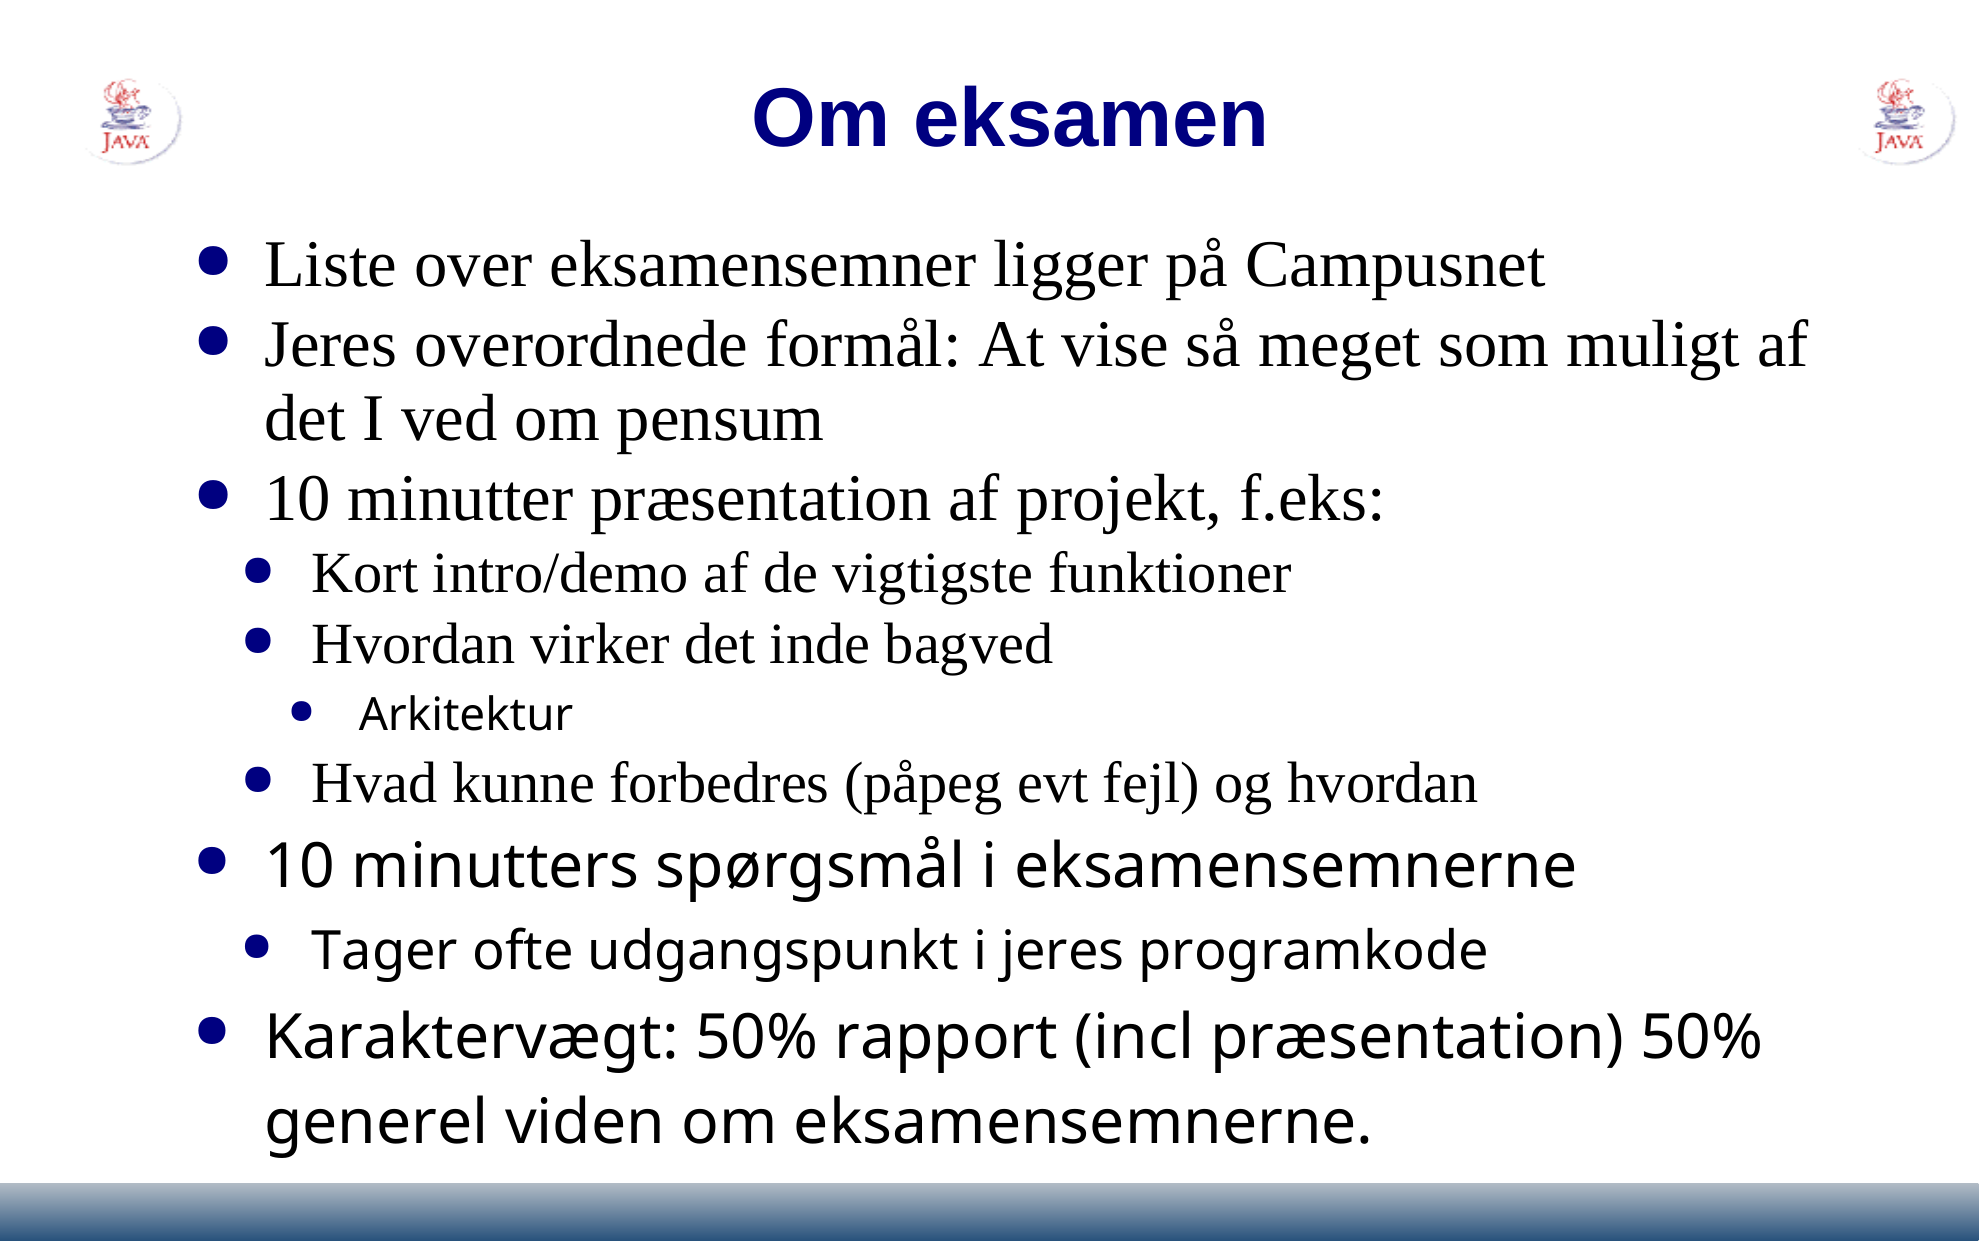

# Om eksamen
Liste over eksamensemner ligger på Campusnet
Jeres overordnede formål: At vise så meget som muligt af det I ved om pensum
10 minutter præsentation af projekt, f.eks:
Kort intro/demo af de vigtigste funktioner
Hvordan virker det inde bagved
Arkitektur
Hvad kunne forbedres (påpeg evt fejl) og hvordan
10 minutters spørgsmål i eksamensemnerne
Tager ofte udgangspunkt i jeres programkode
Karaktervægt: 50% rapport (incl præsentation) 50% generel viden om eksamensemnerne.